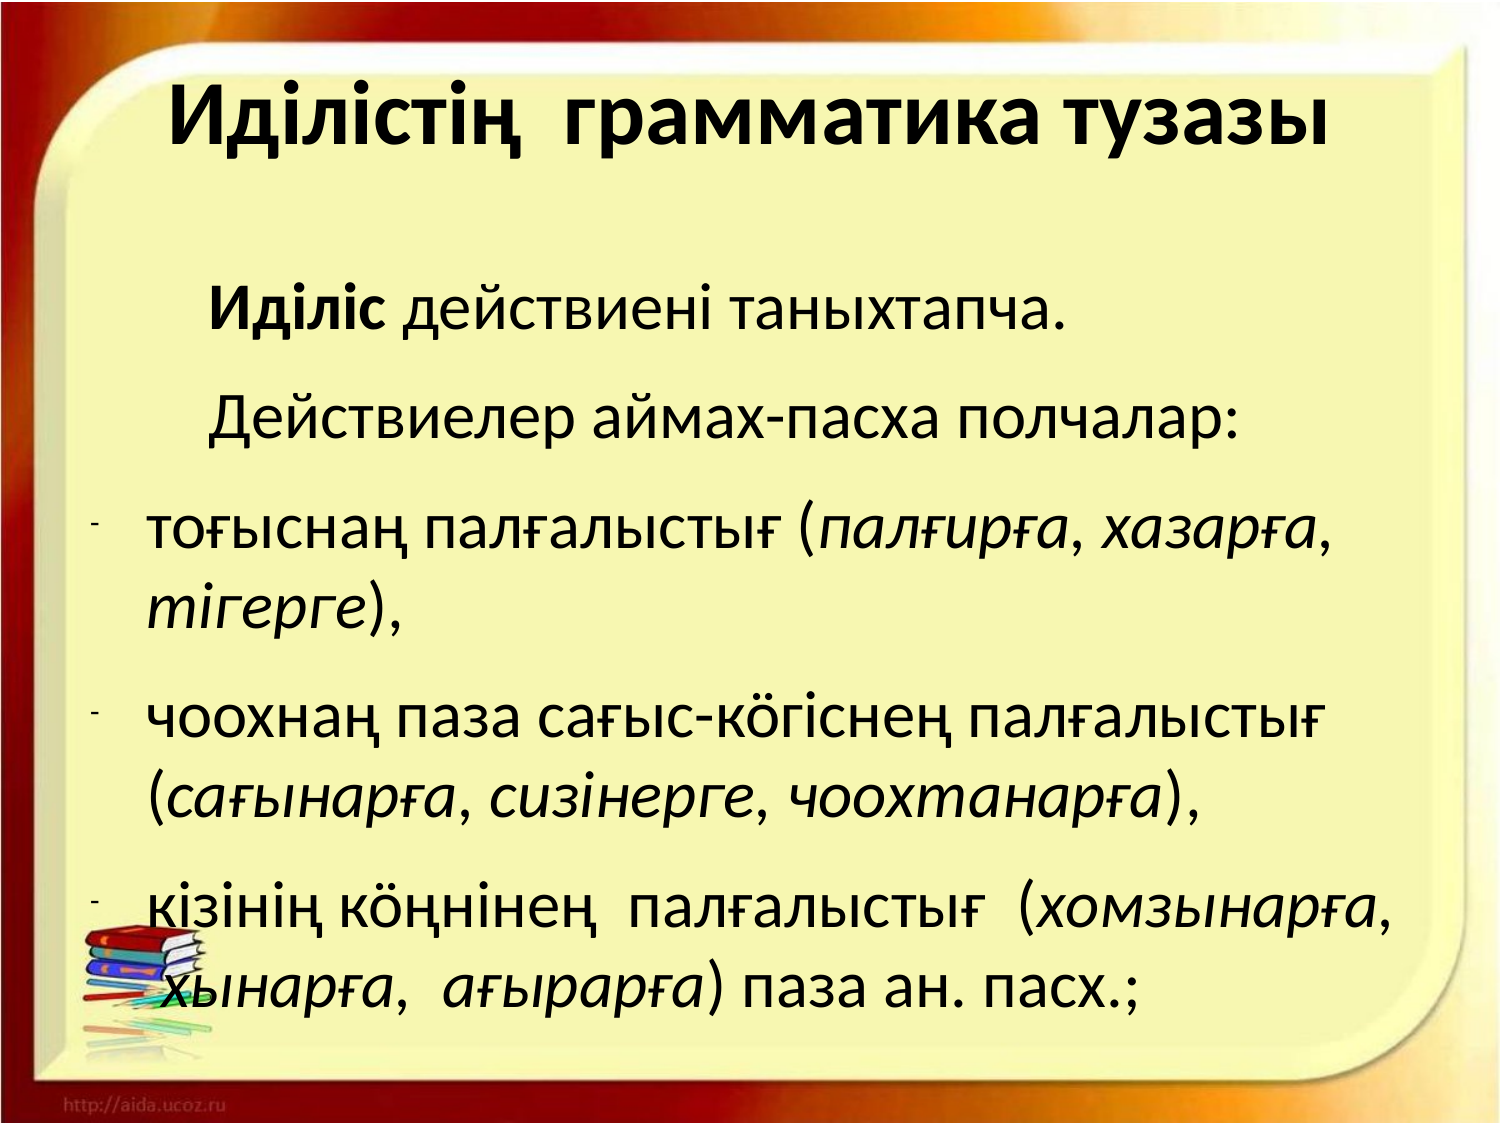

# Идiлiстiң грамматика тузазы
Идiлiс действиенi таныхтапча.
Действиелер аймах-пасха полчалар:
тоғыснаң палғалыстығ (палғирға, хазарға, тiгерге),
чоохнаң паза сағыс-кӧгiснең палғалыстығ (сағынарға, сизiнерге, чоохтанарға),
кiзiнiң кӧңнiнең палғалыстығ (хомзынарға, хынарға, ағырарға) паза ан. пасх.;